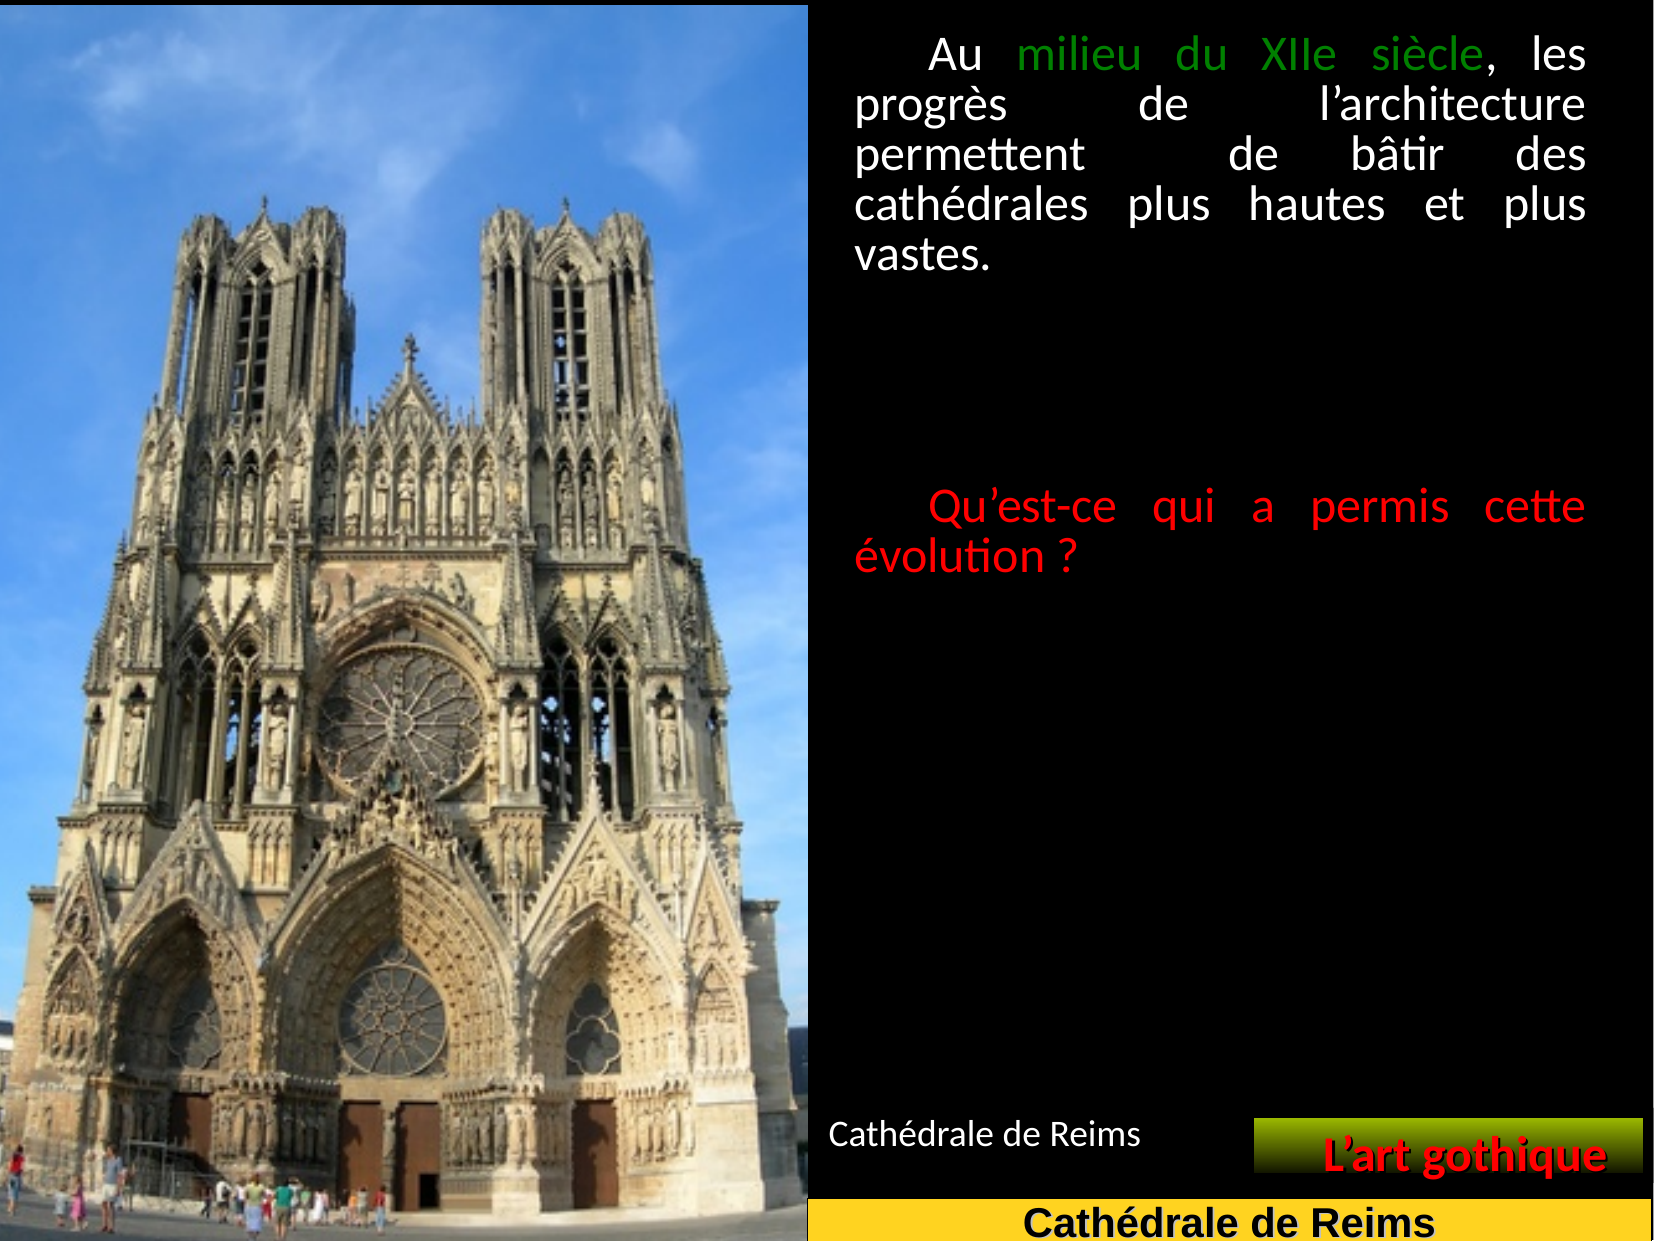

Au milieu du XIIe siècle, les progrès de l’architecture permettent de bâtir des cathédrales plus hautes et plus vastes.
	Qu’est-ce qui a permis cette évolution ?
Cathédrale de Reims
 L’art gothique
Cathédrale de Reims